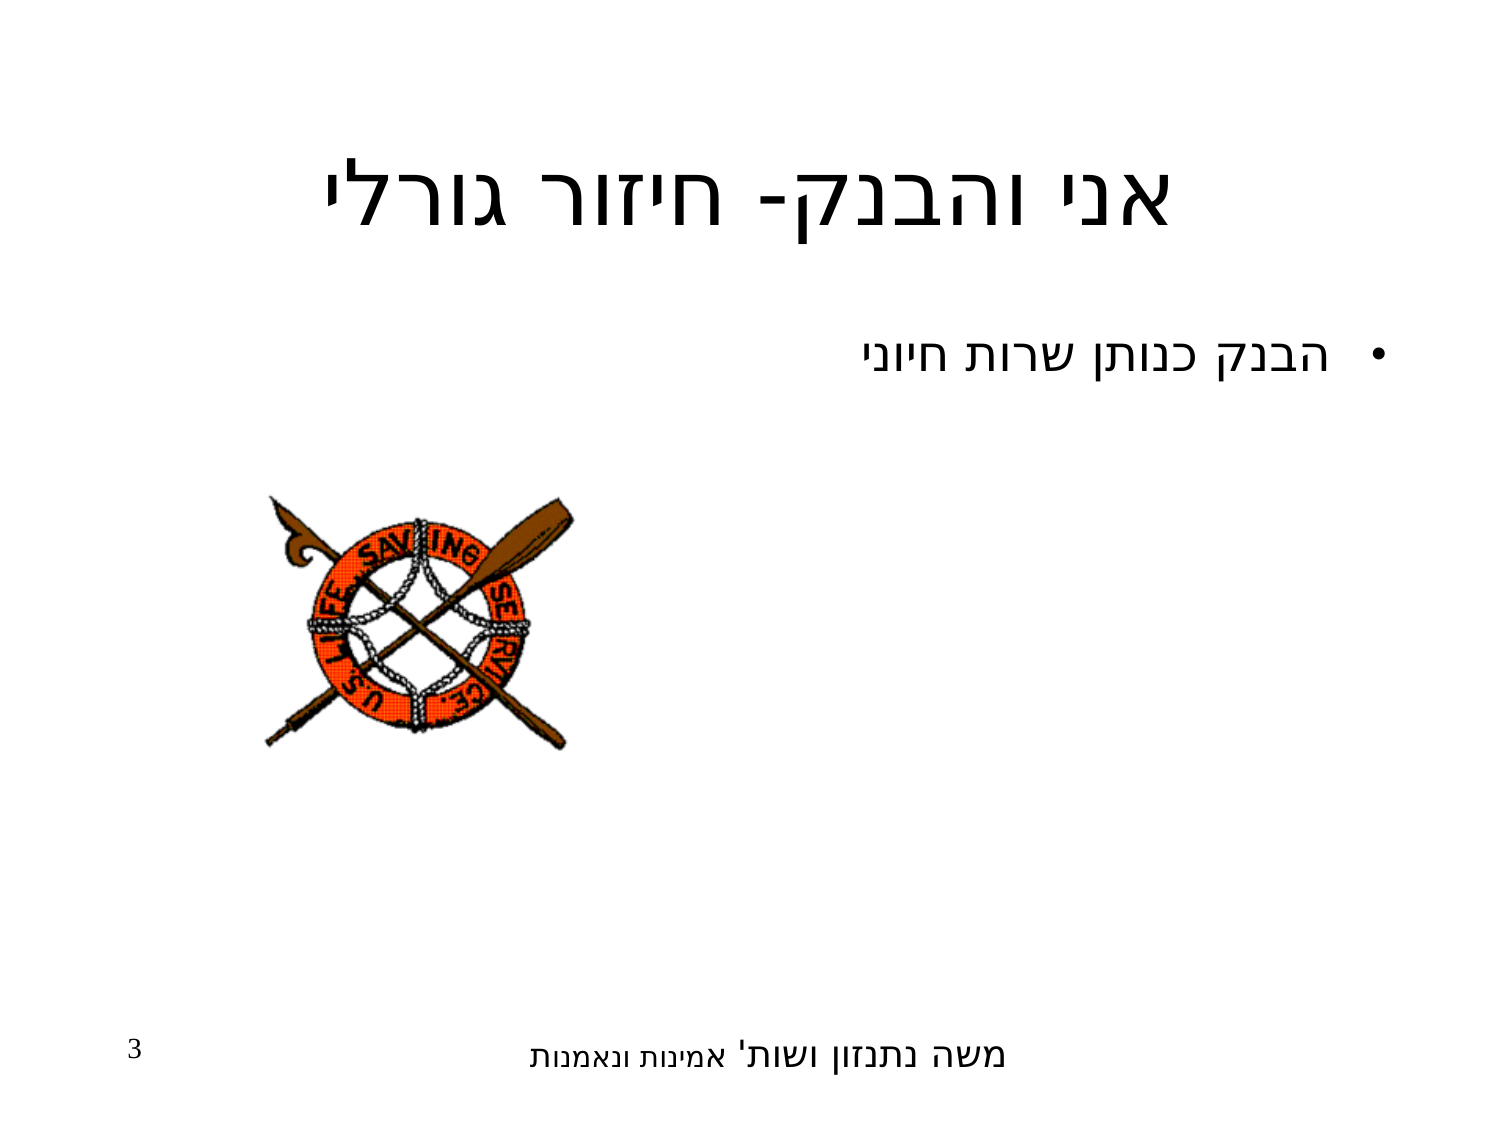

# אני והבנק- חיזור גורלי
הבנק כנותן שרות חיוני
3
משה נתנזון ושות'- אמינות ונאמנות